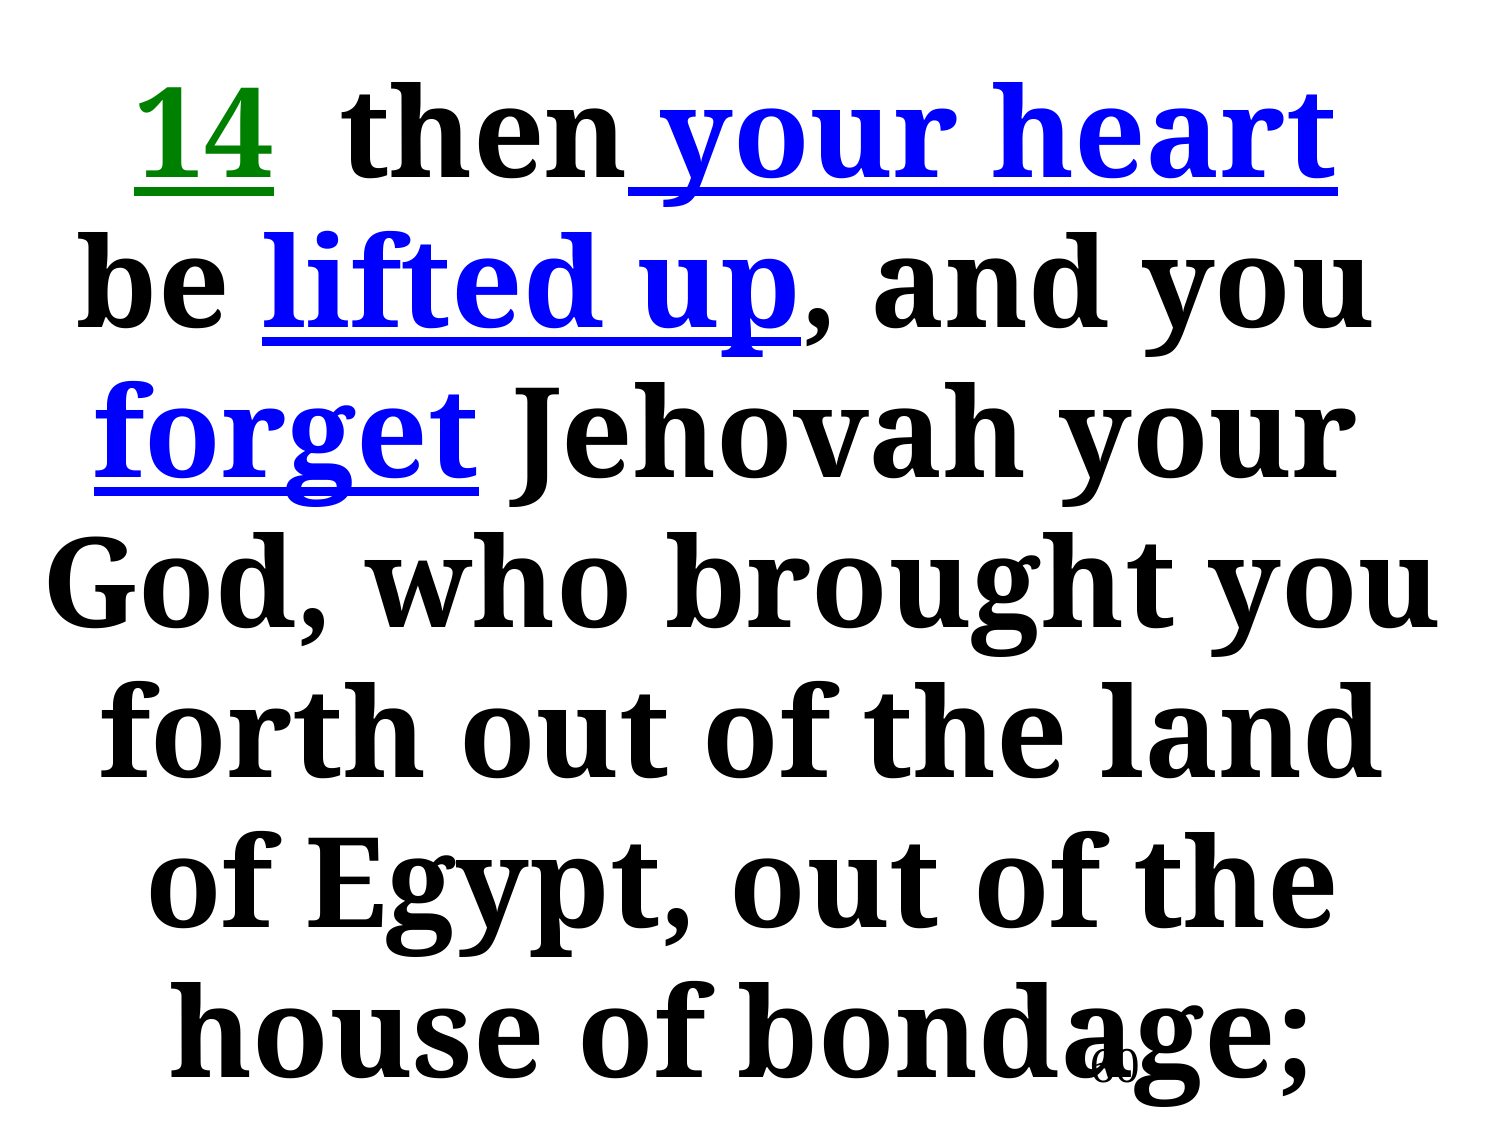

14 then your heart
be lifted up, and you forget Jehovah your God, who brought you forth out of the land of Egypt, out of the house of bondage;
60